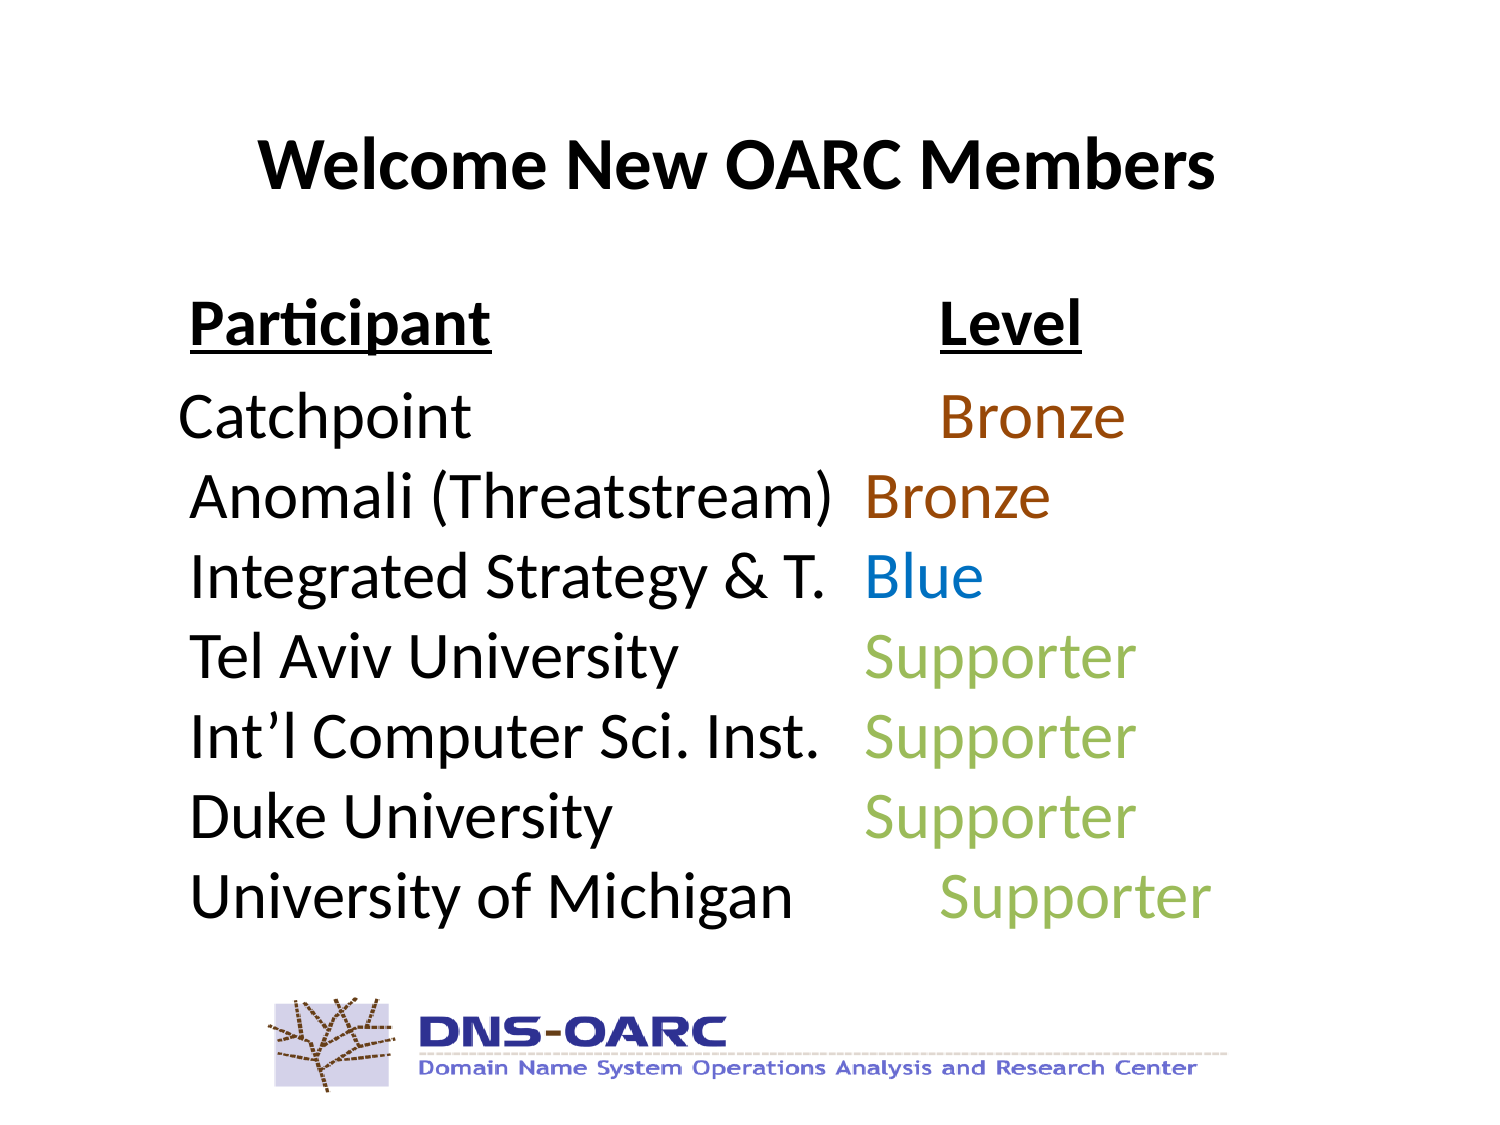

# Welcome New OARC Members
	Participant						Level
 Catchpoint							Bronze
Anomali (Threatstream)	Bronze
Integrated Strategy & T.	Blue
Tel Aviv University			Supporter
Int’l Computer Sci. Inst.	Supporter
Duke University				Supporter
University of Michigan		Supporter